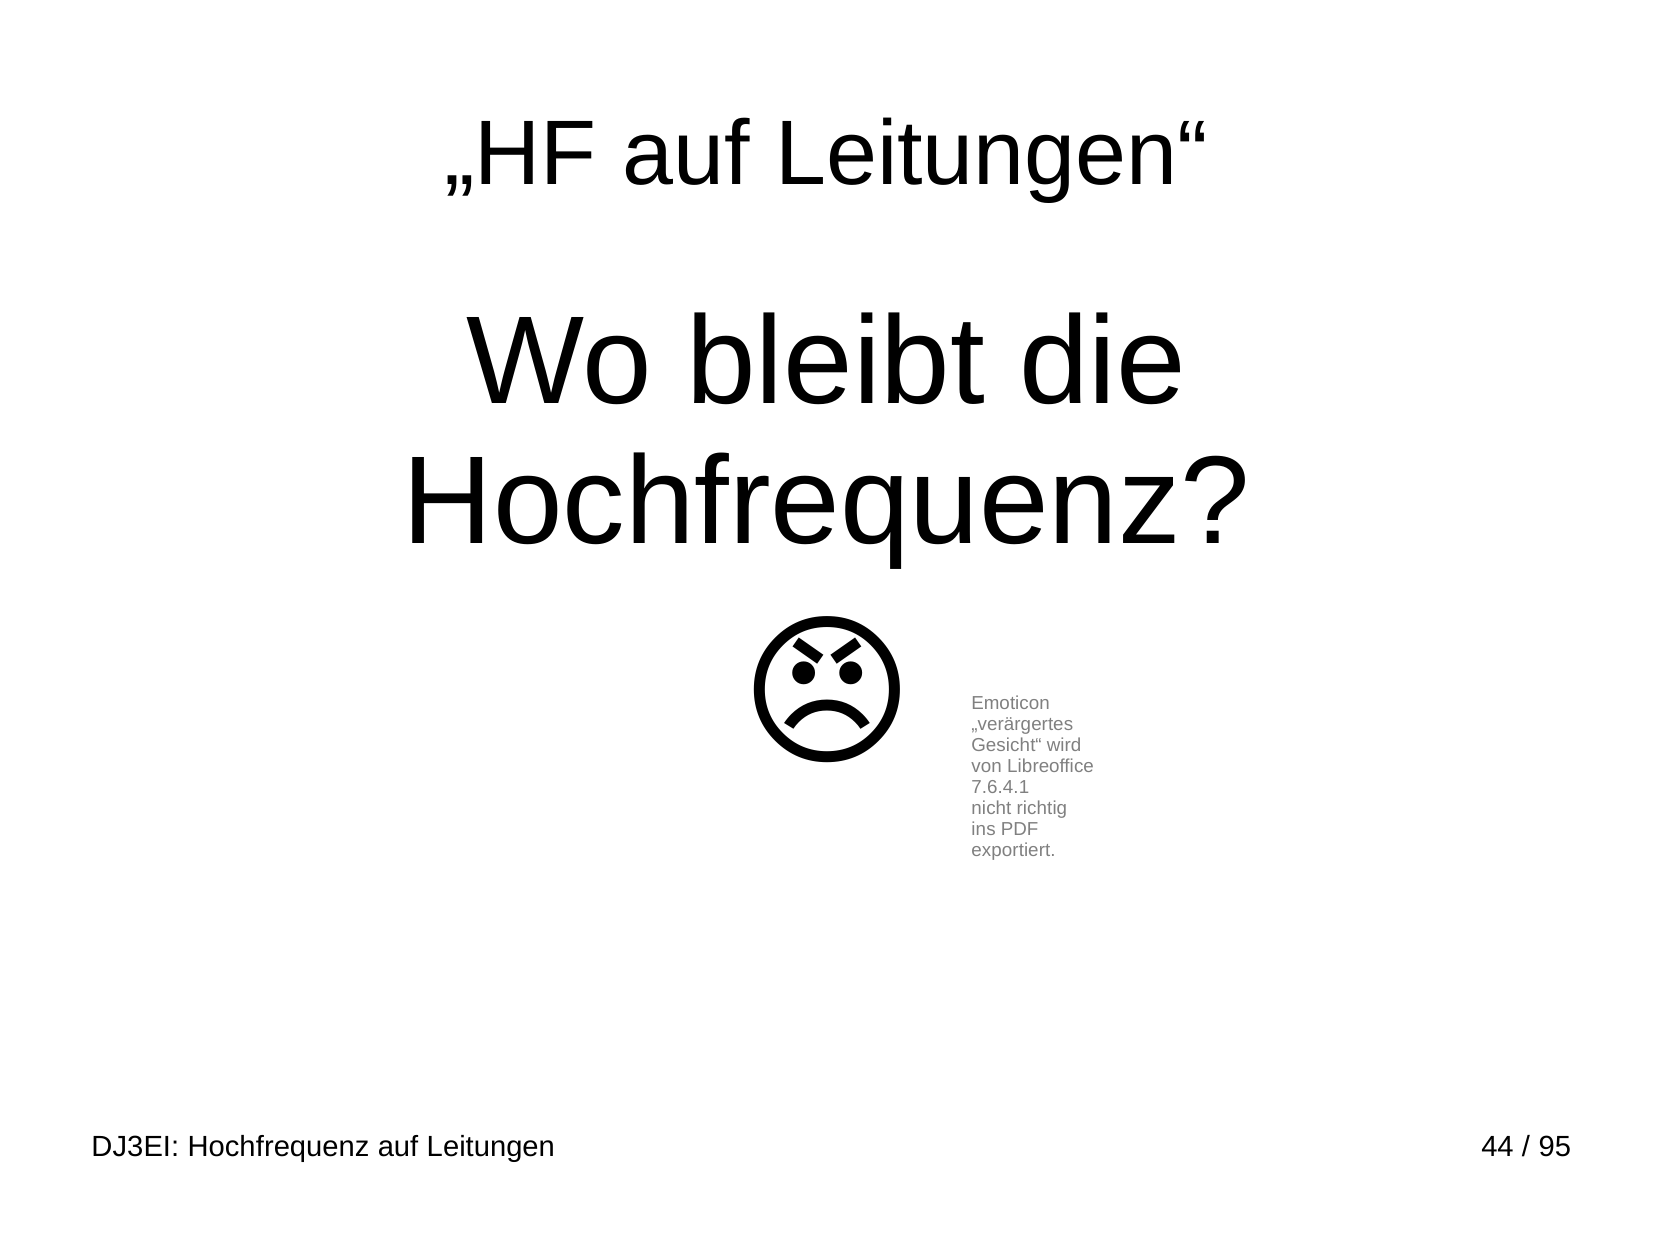

# „HF auf Leitungen“
Wo bleibt die Hochfrequenz?
😠
Emoticon
„verärgertes
Gesicht“ wird
von Libreoffice
7.6.4.1
nicht richtig
ins PDF
exportiert.